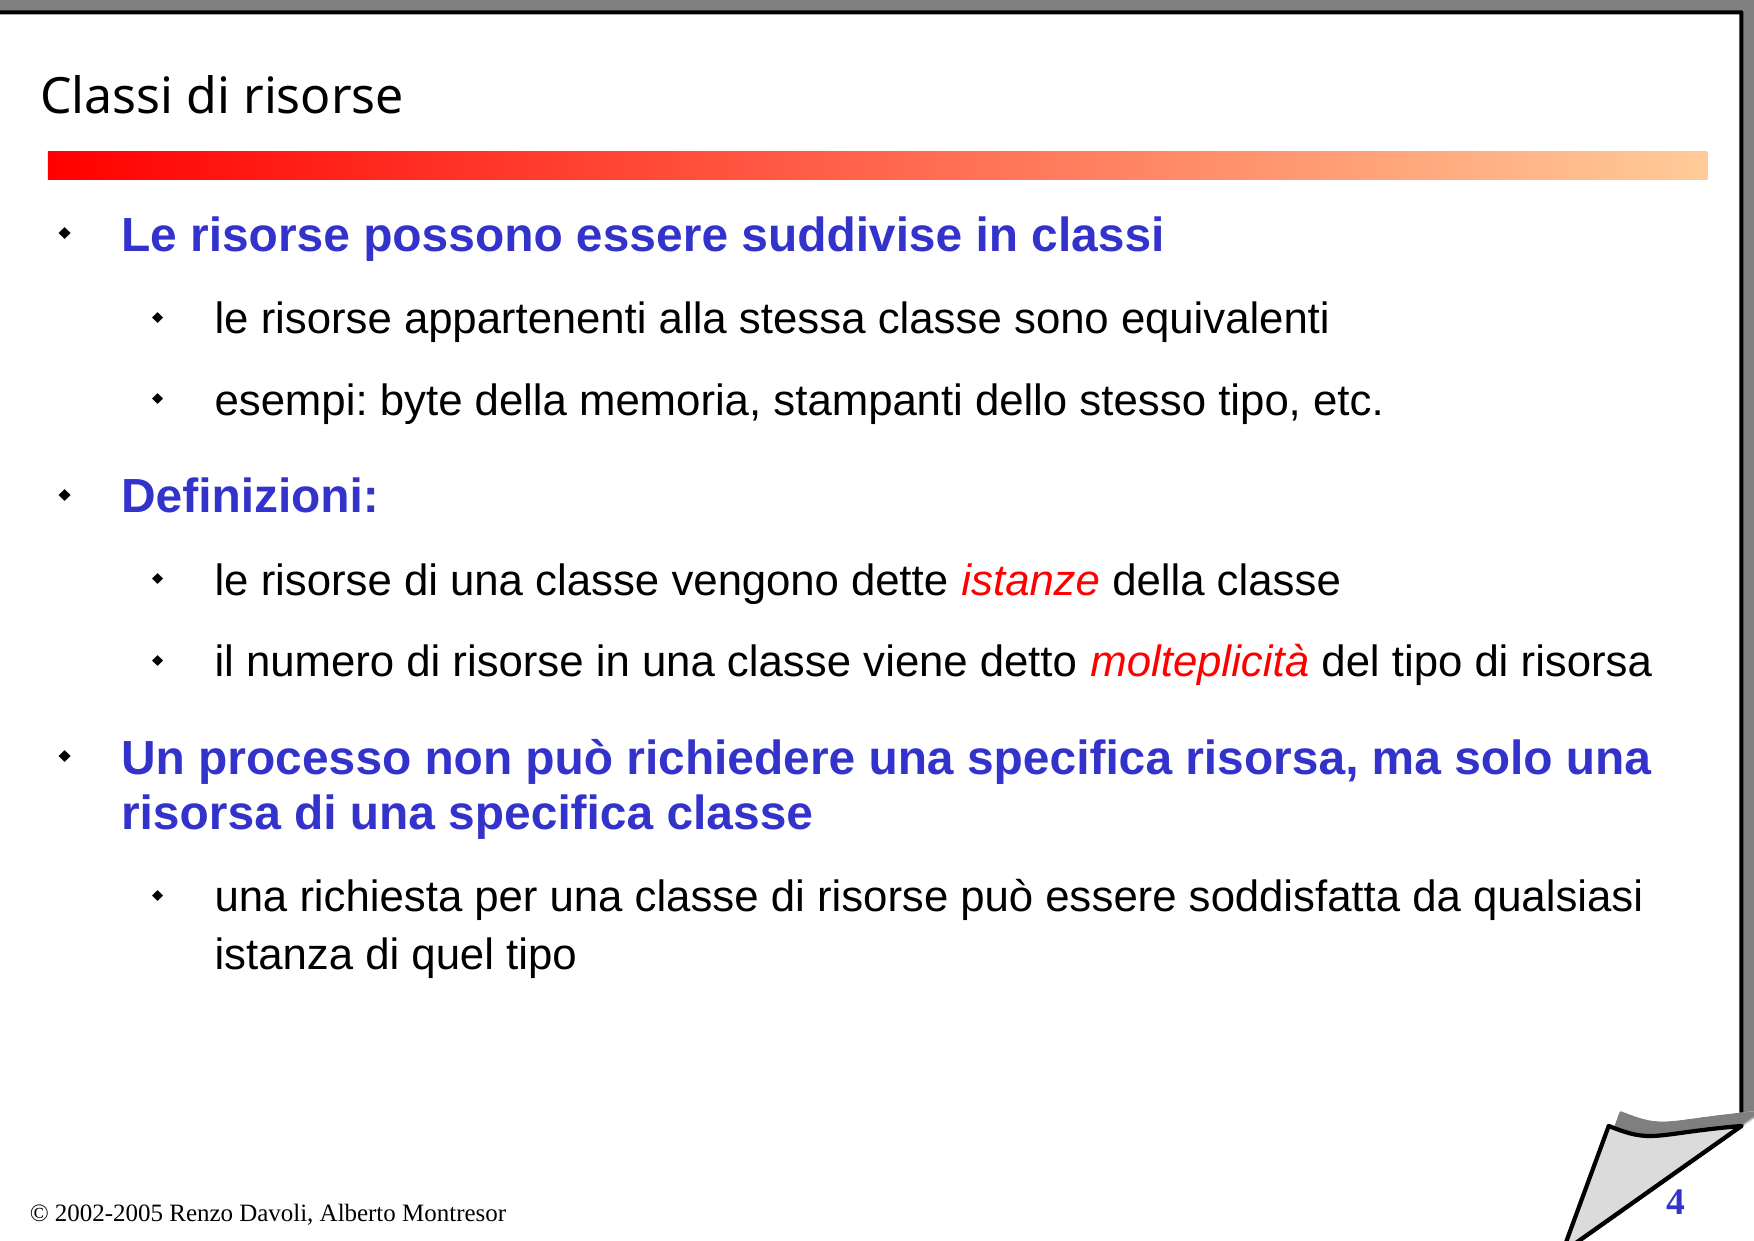

# Classi di risorse
Le risorse possono essere suddivise in classi
le risorse appartenenti alla stessa classe sono equivalenti
esempi: byte della memoria, stampanti dello stesso tipo, etc.
Definizioni:
le risorse di una classe vengono dette istanze della classe
il numero di risorse in una classe viene detto molteplicità del tipo di risorsa
Un processo non può richiedere una specifica risorsa, ma solo una risorsa di una specifica classe
una richiesta per una classe di risorse può essere soddisfatta da qualsiasi istanza di quel tipo